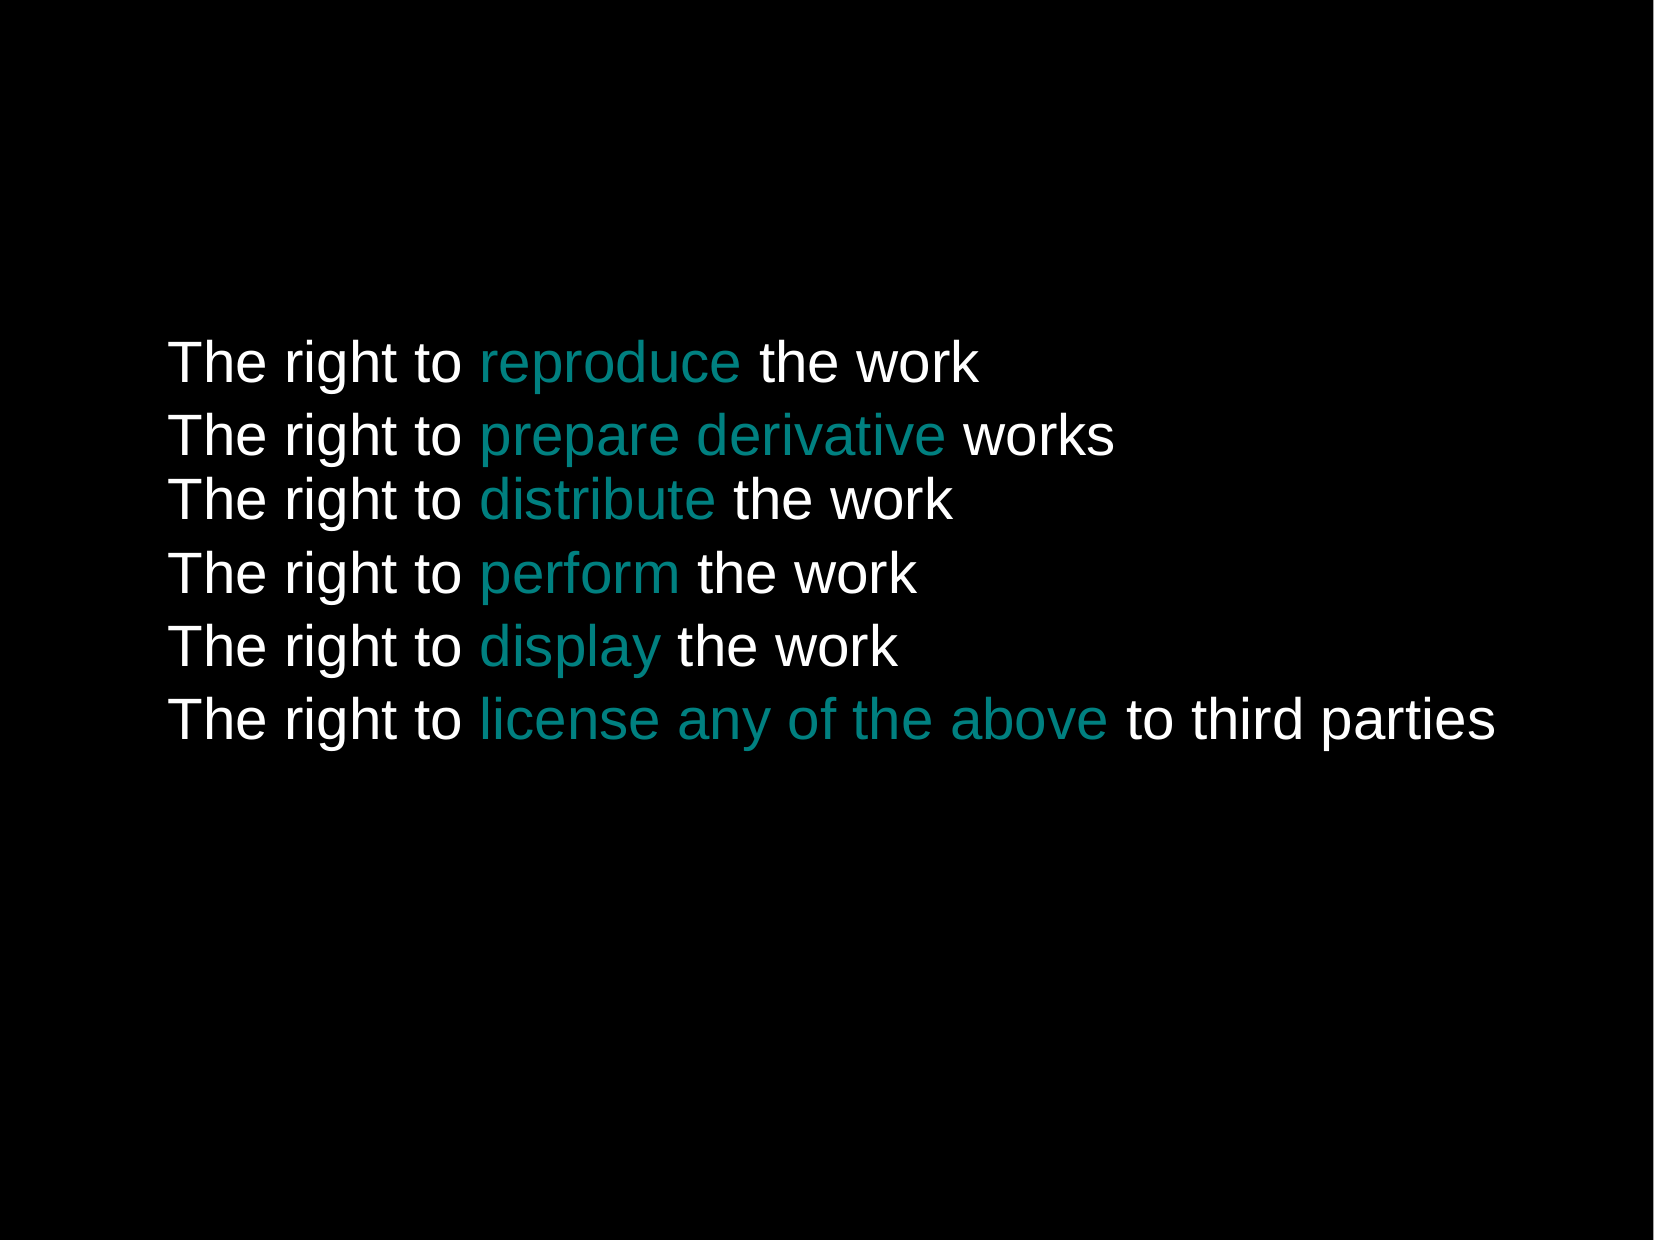

The right to reproduce the work
The right to prepare derivative works
The right to distribute the work
The right to perform the work
The right to display the work
The right to license any of the above to third parties